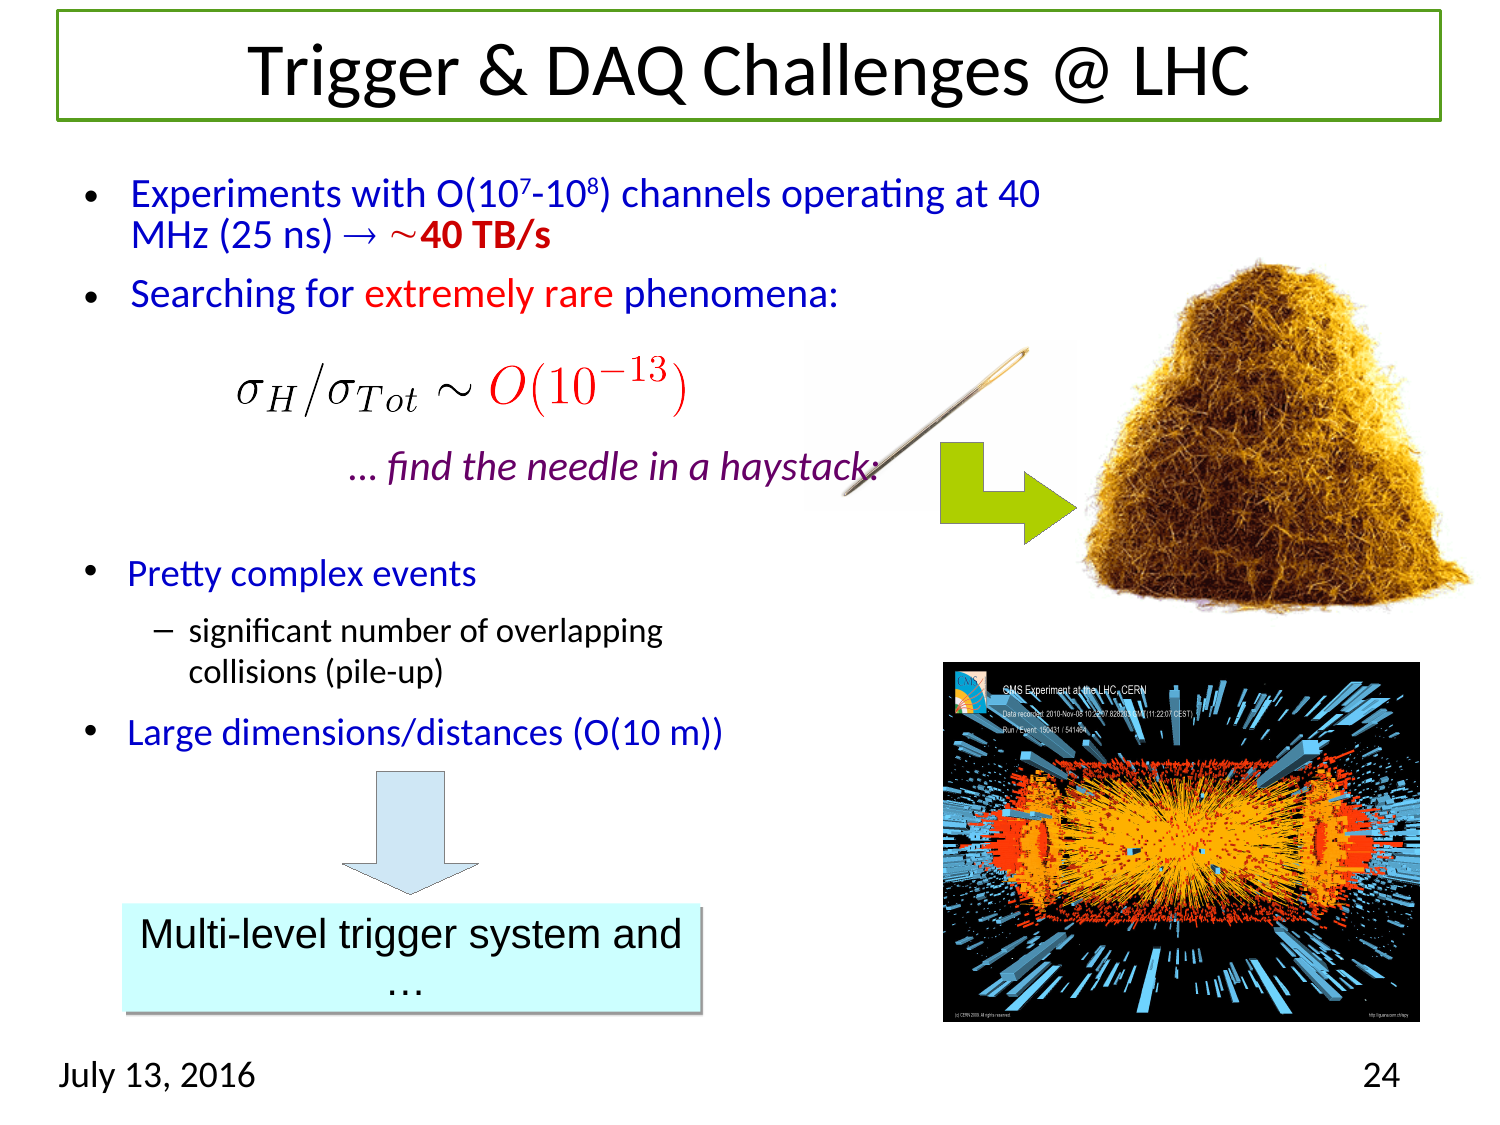

# Trigger & DAQ Challenges @ LHC
Experiments with O(107-108) channels operating at 40 MHz (25 ns)  ~40 TB/s
Searching for extremely rare phenomena:
… find the needle in a haystack:
Pretty complex events
significant number of overlapping collisions (pile-up)
Large dimensions/distances (O(10 m))
Multi-level trigger system and …
24